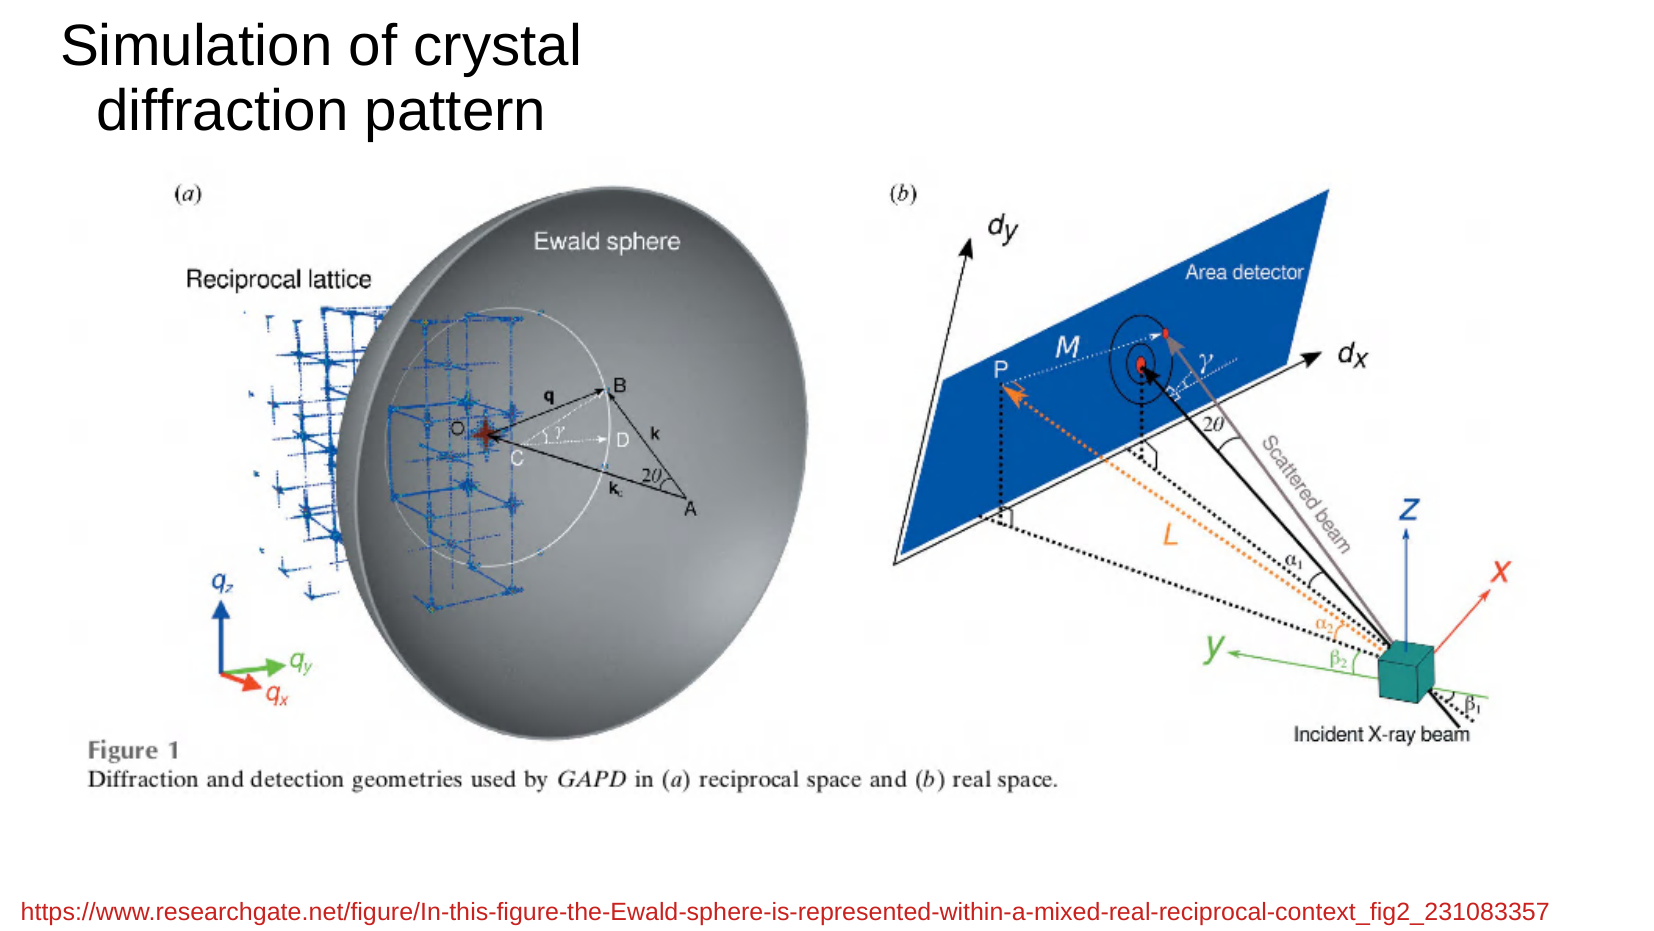

# Simulation of crystal diffraction pattern
https://www.researchgate.net/figure/In-this-figure-the-Ewald-sphere-is-represented-within-a-mixed-real-reciprocal-context_fig2_231083357